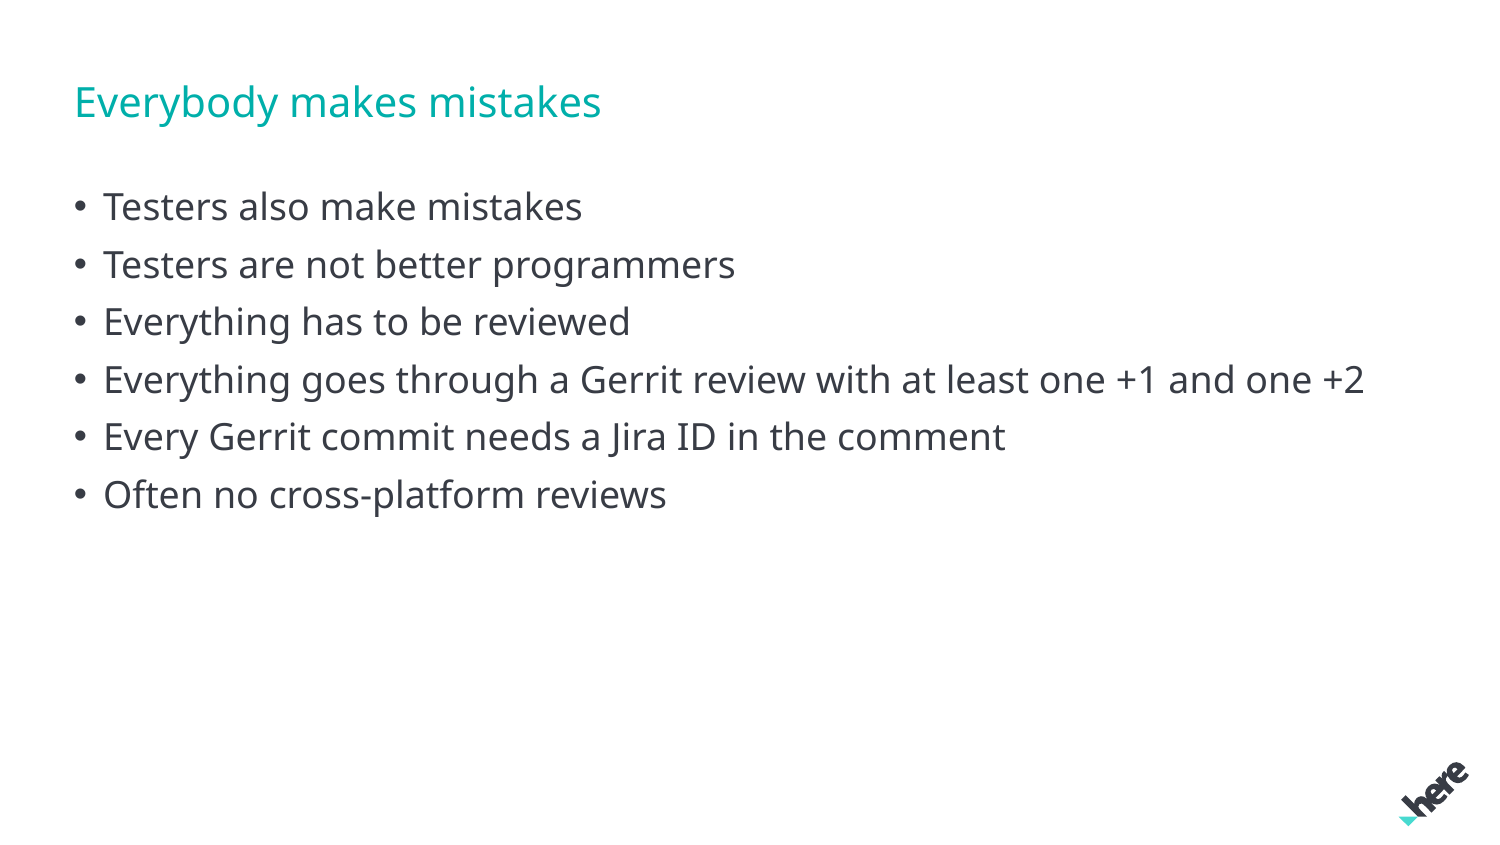

Everybody makes mistakes
# Testers also make mistakes
Testers are not better programmers
Everything has to be reviewed
Everything goes through a Gerrit review with at least one +1 and one +2
Every Gerrit commit needs a Jira ID in the comment
Often no cross-platform reviews